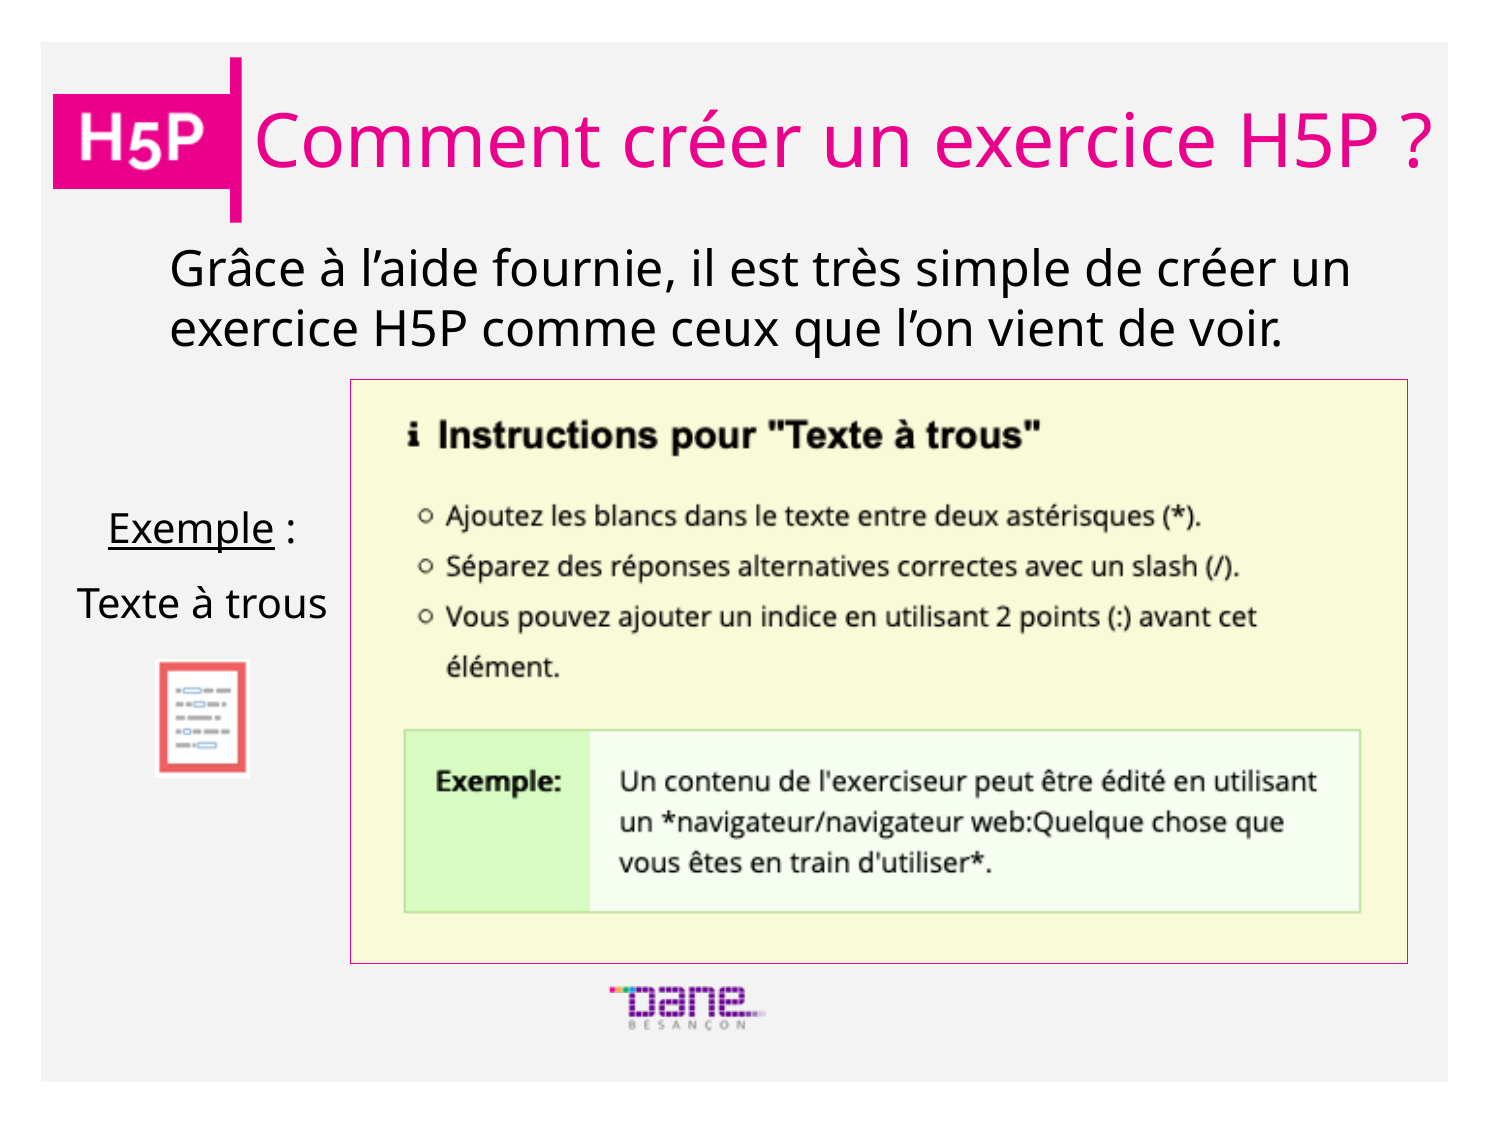

Comment créer un exercice H5P ?
Grâce à l’aide fournie, il est très simple de créer un exercice H5P comme ceux que l’on vient de voir.
Exemple :
Texte à trous